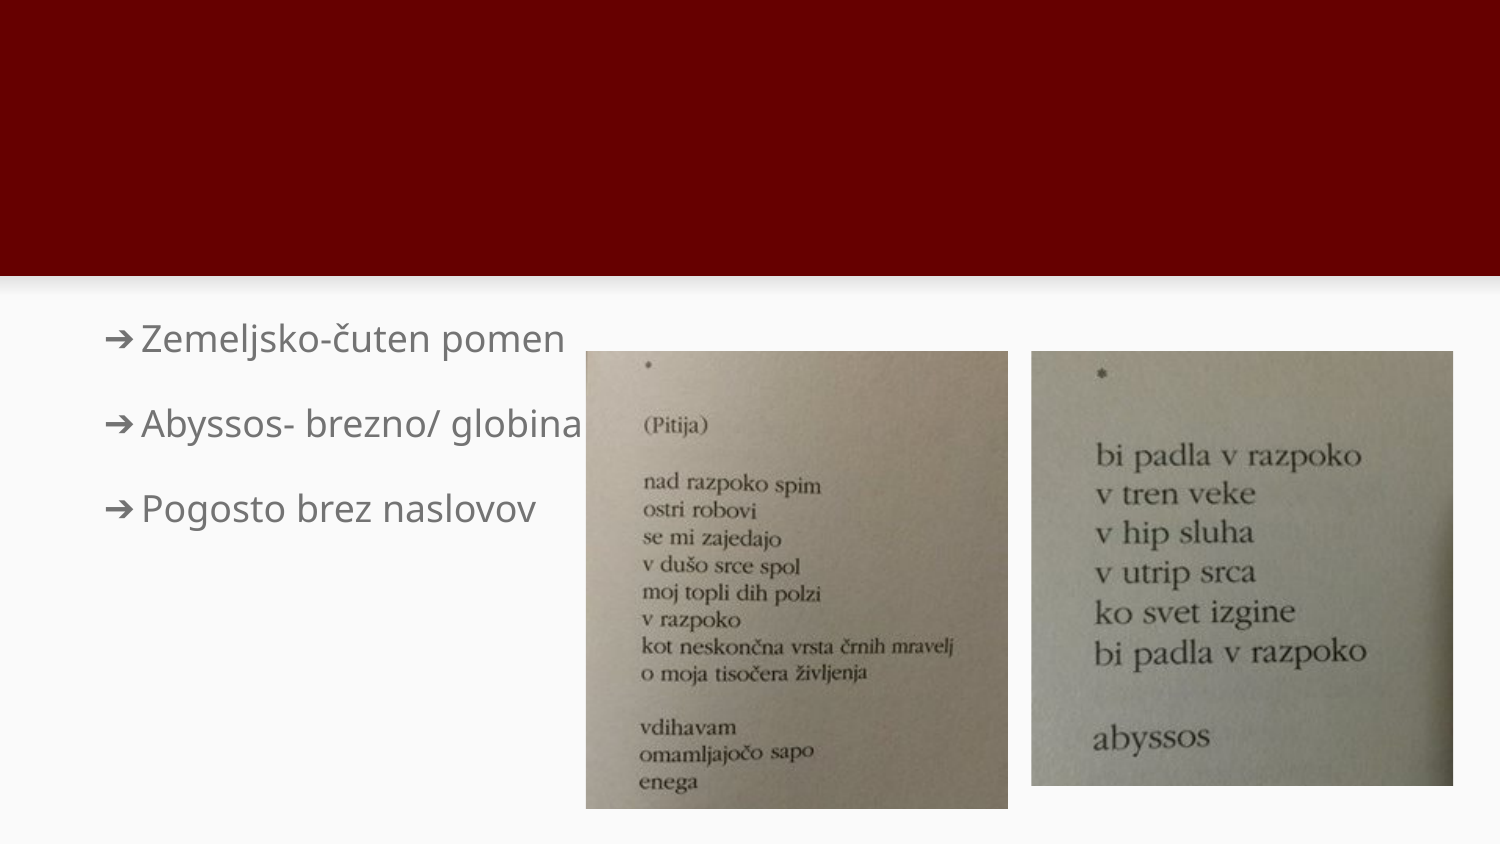

# Zemeljsko-čuten pomen
Abyssos- brezno/ globina
Pogosto brez naslovov